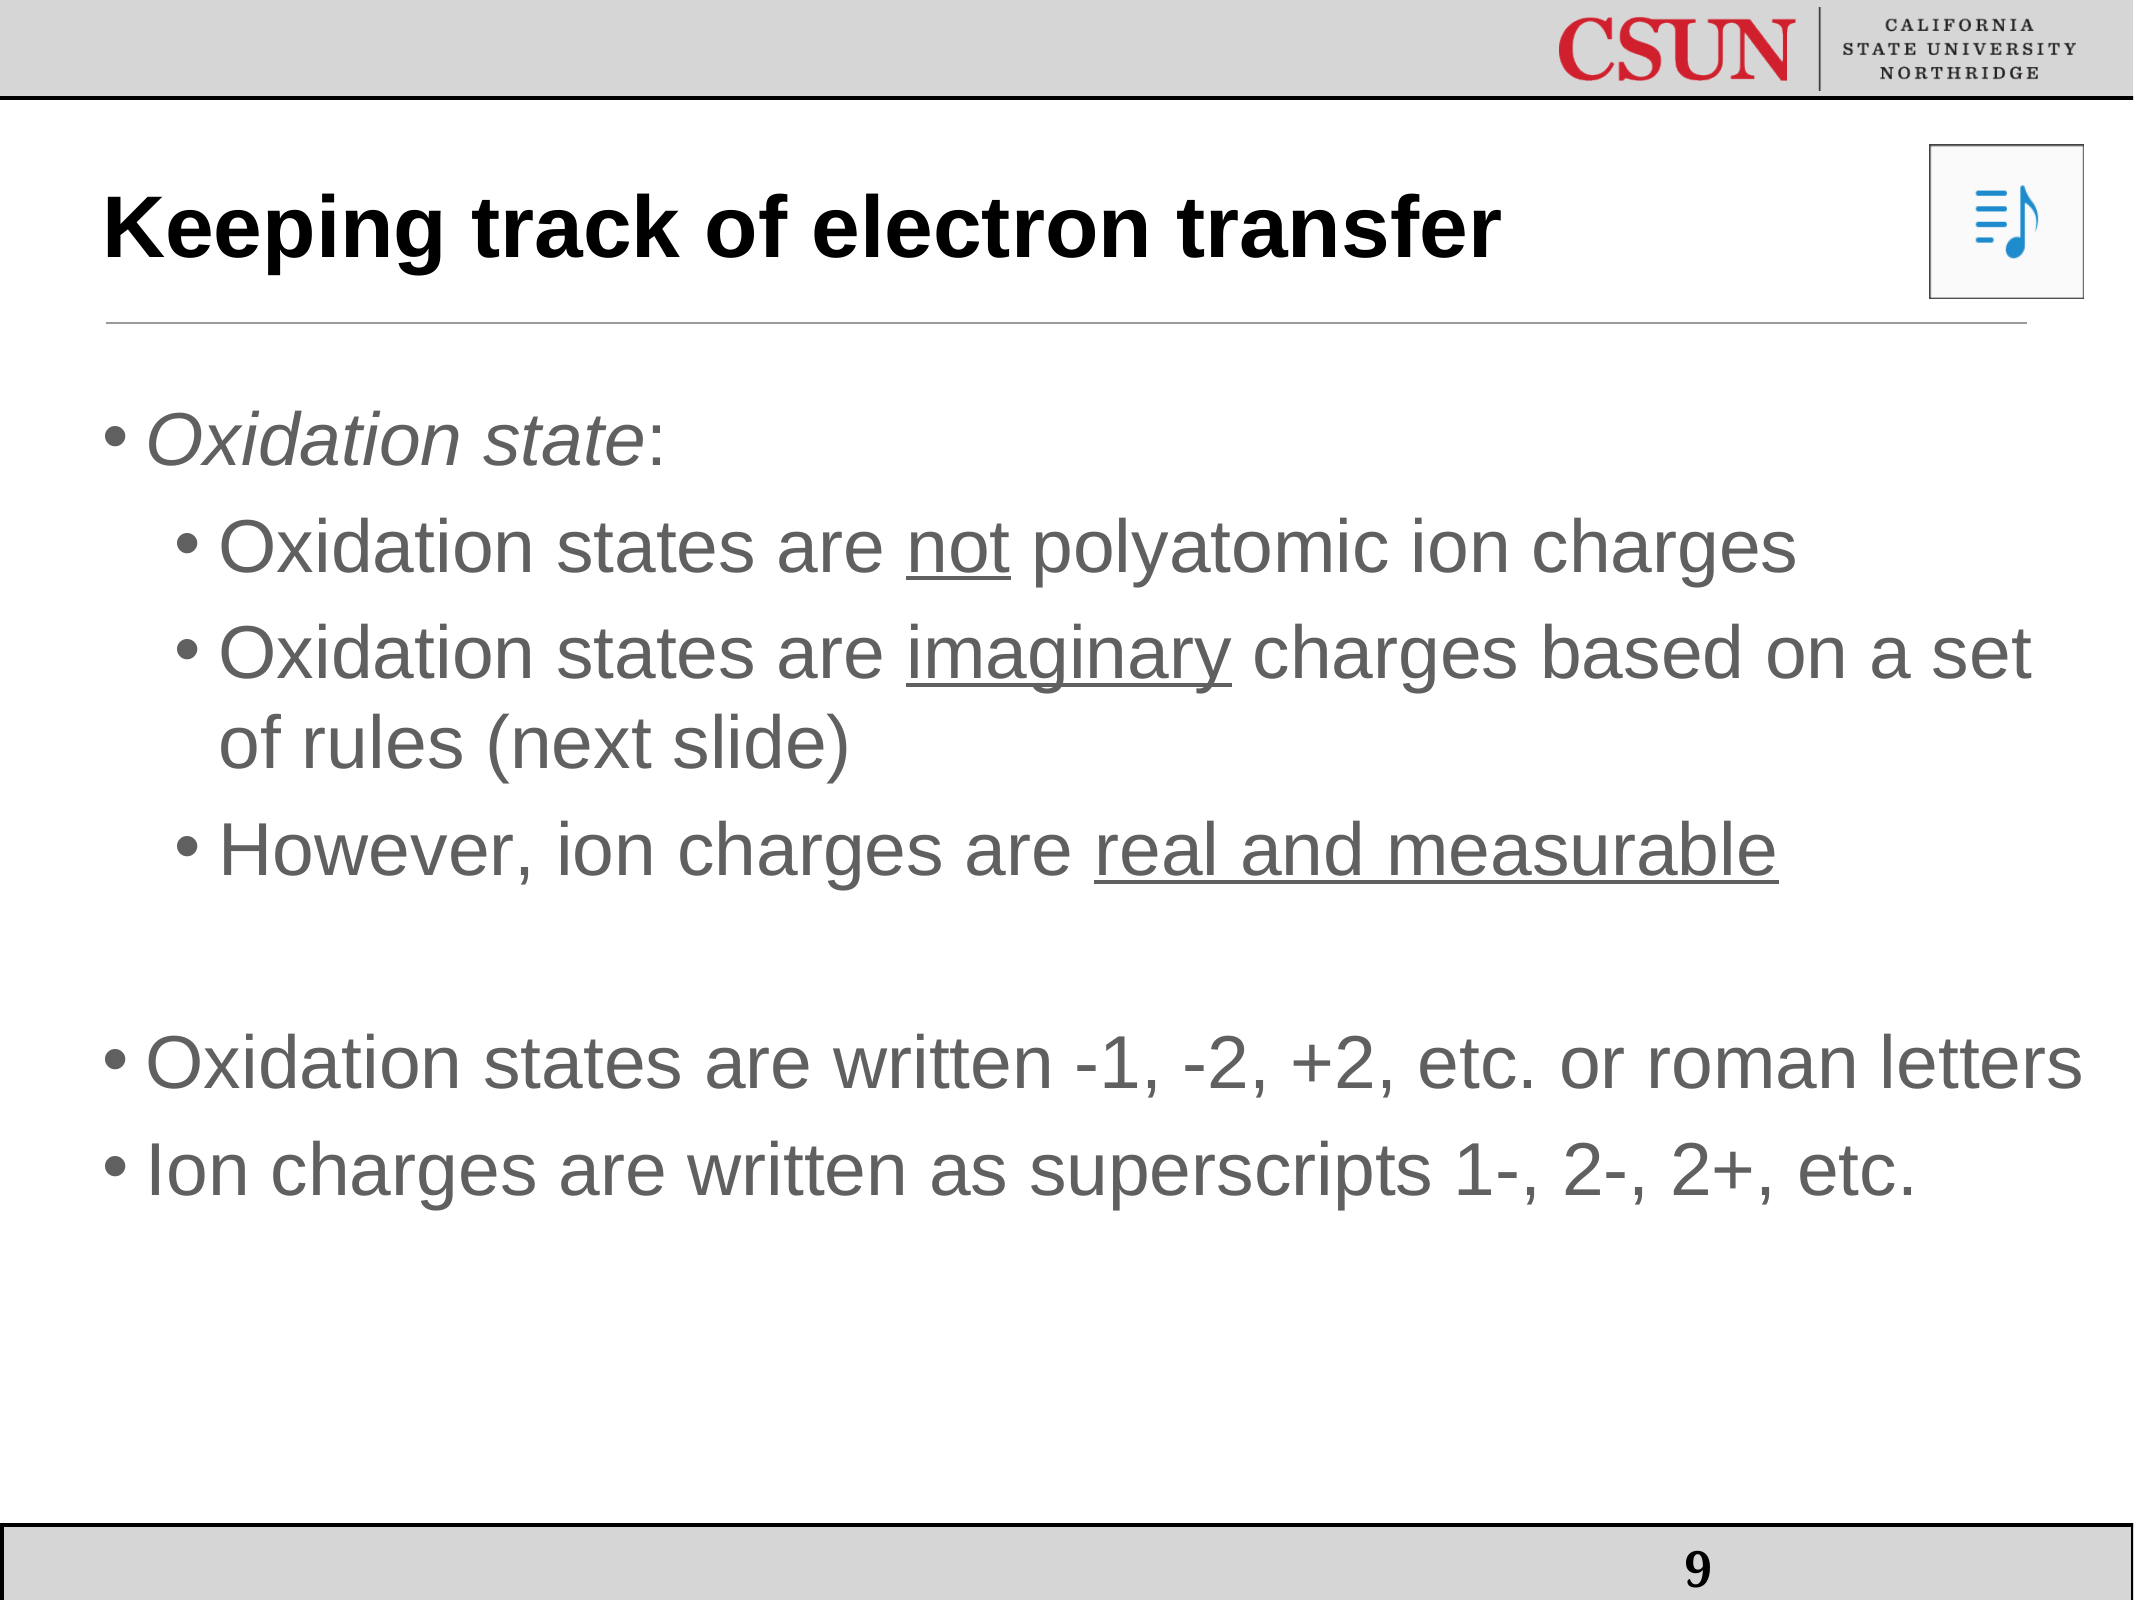

# Keeping track of electron transfer
Oxidation state:
Oxidation states are not polyatomic ion charges
Oxidation states are imaginary charges based on a set of rules (next slide)
However, ion charges are real and measurable
Oxidation states are written -1, -2, +2, etc. or roman letters
Ion charges are written as superscripts 1-, 2-, 2+, etc.
9